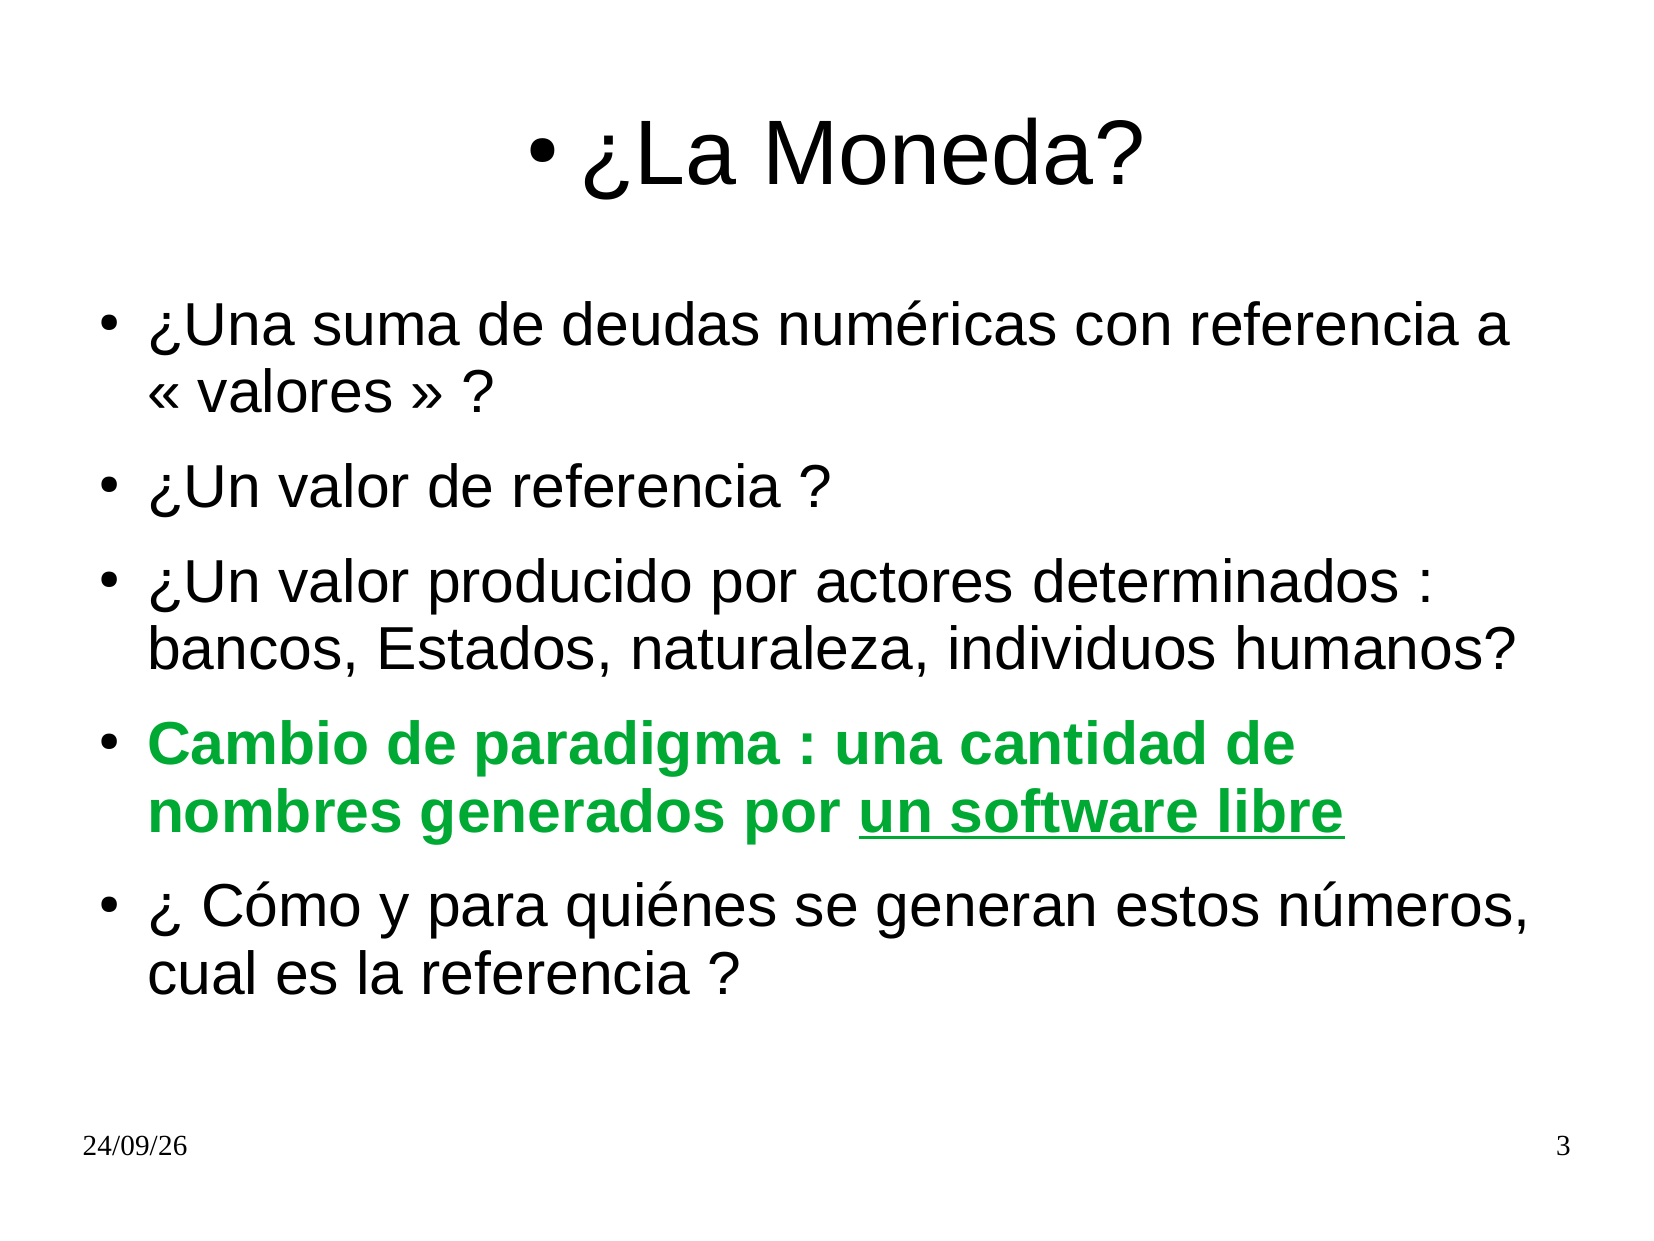

# ¿La Moneda?
¿Una suma de deudas numéricas con referencia a « valores » ?
¿Un valor de referencia ?
¿Un valor producido por actores determinados : bancos, Estados, naturaleza, individuos humanos?
Cambio de paradigma : una cantidad de nombres generados por un software libre
¿ Cómo y para quiénes se generan estos números, cual es la referencia ?
3